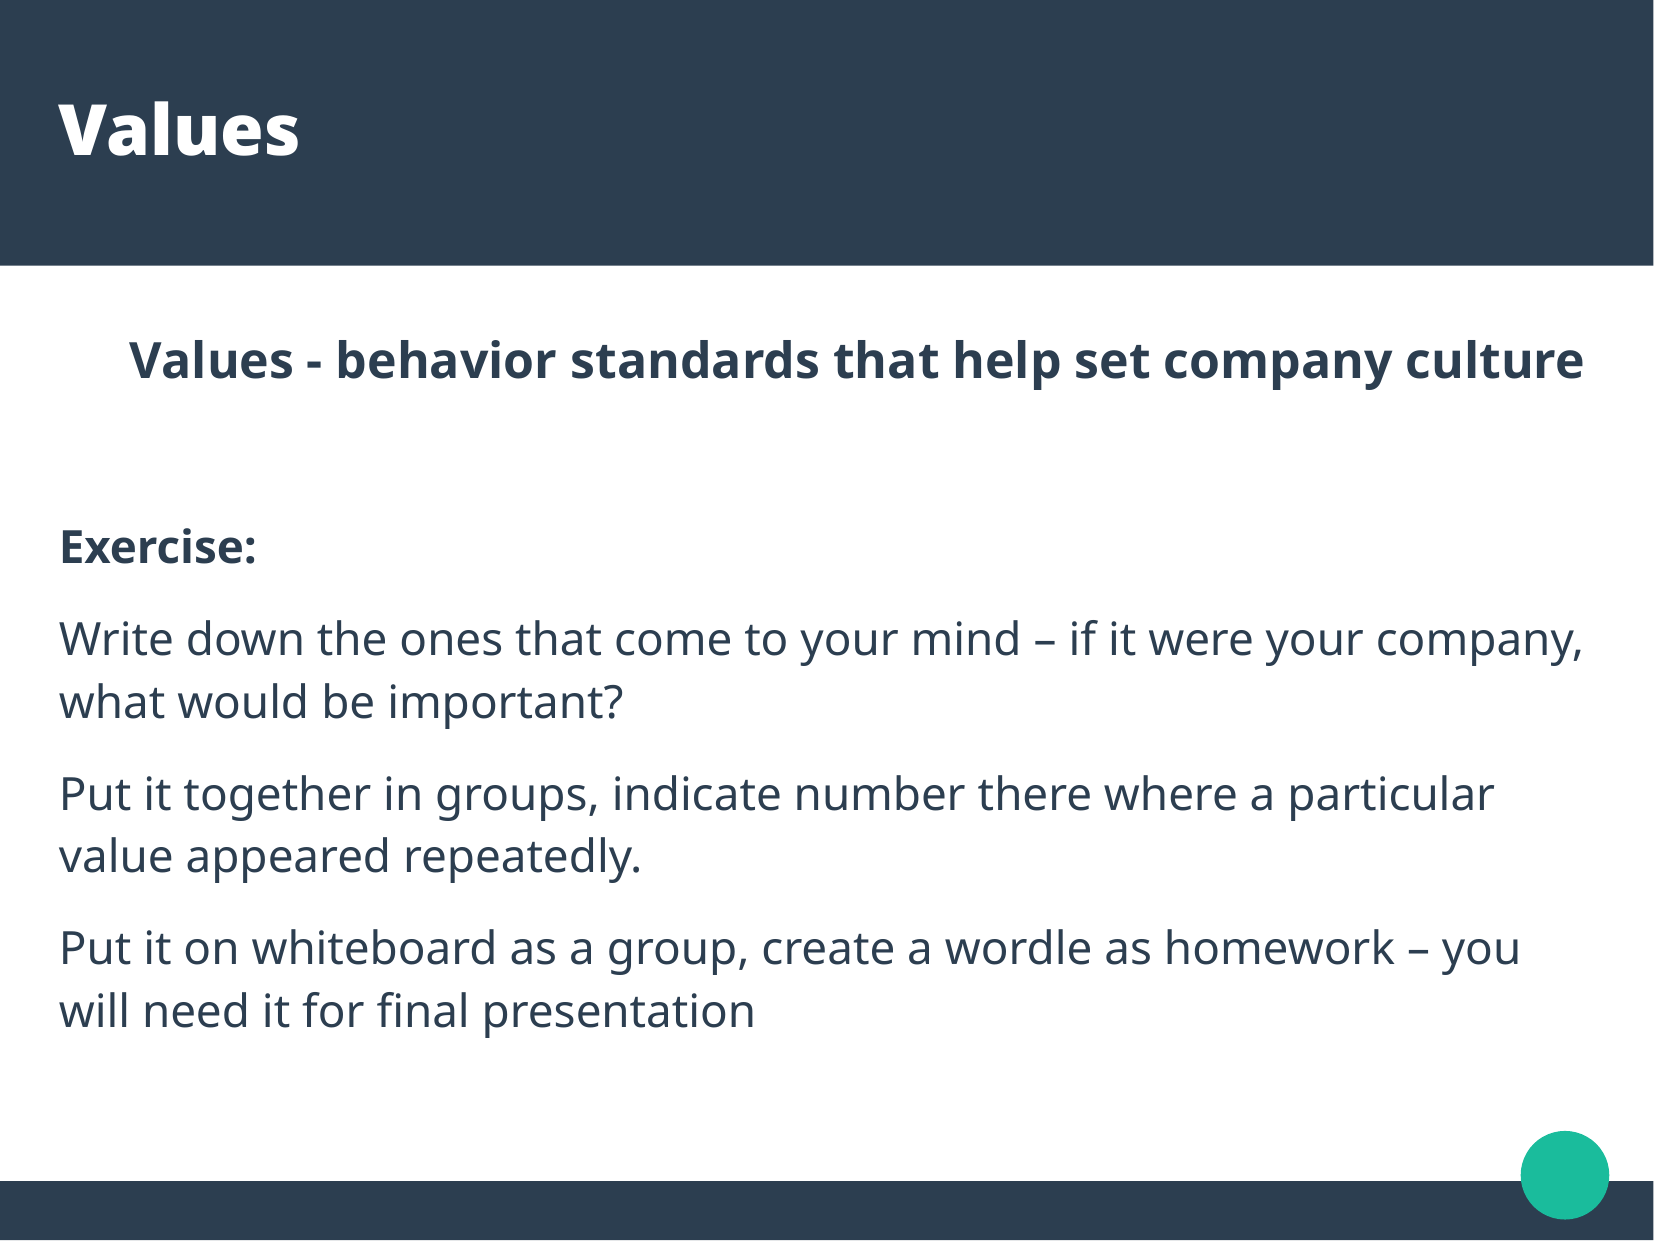

# Values
Values - behavior standards that help set company culture
Exercise:
Write down the ones that come to your mind – if it were your company, what would be important?
Put it together in groups, indicate number there where a particular value appeared repeatedly.
Put it on whiteboard as a group, create a wordle as homework – you will need it for final presentation